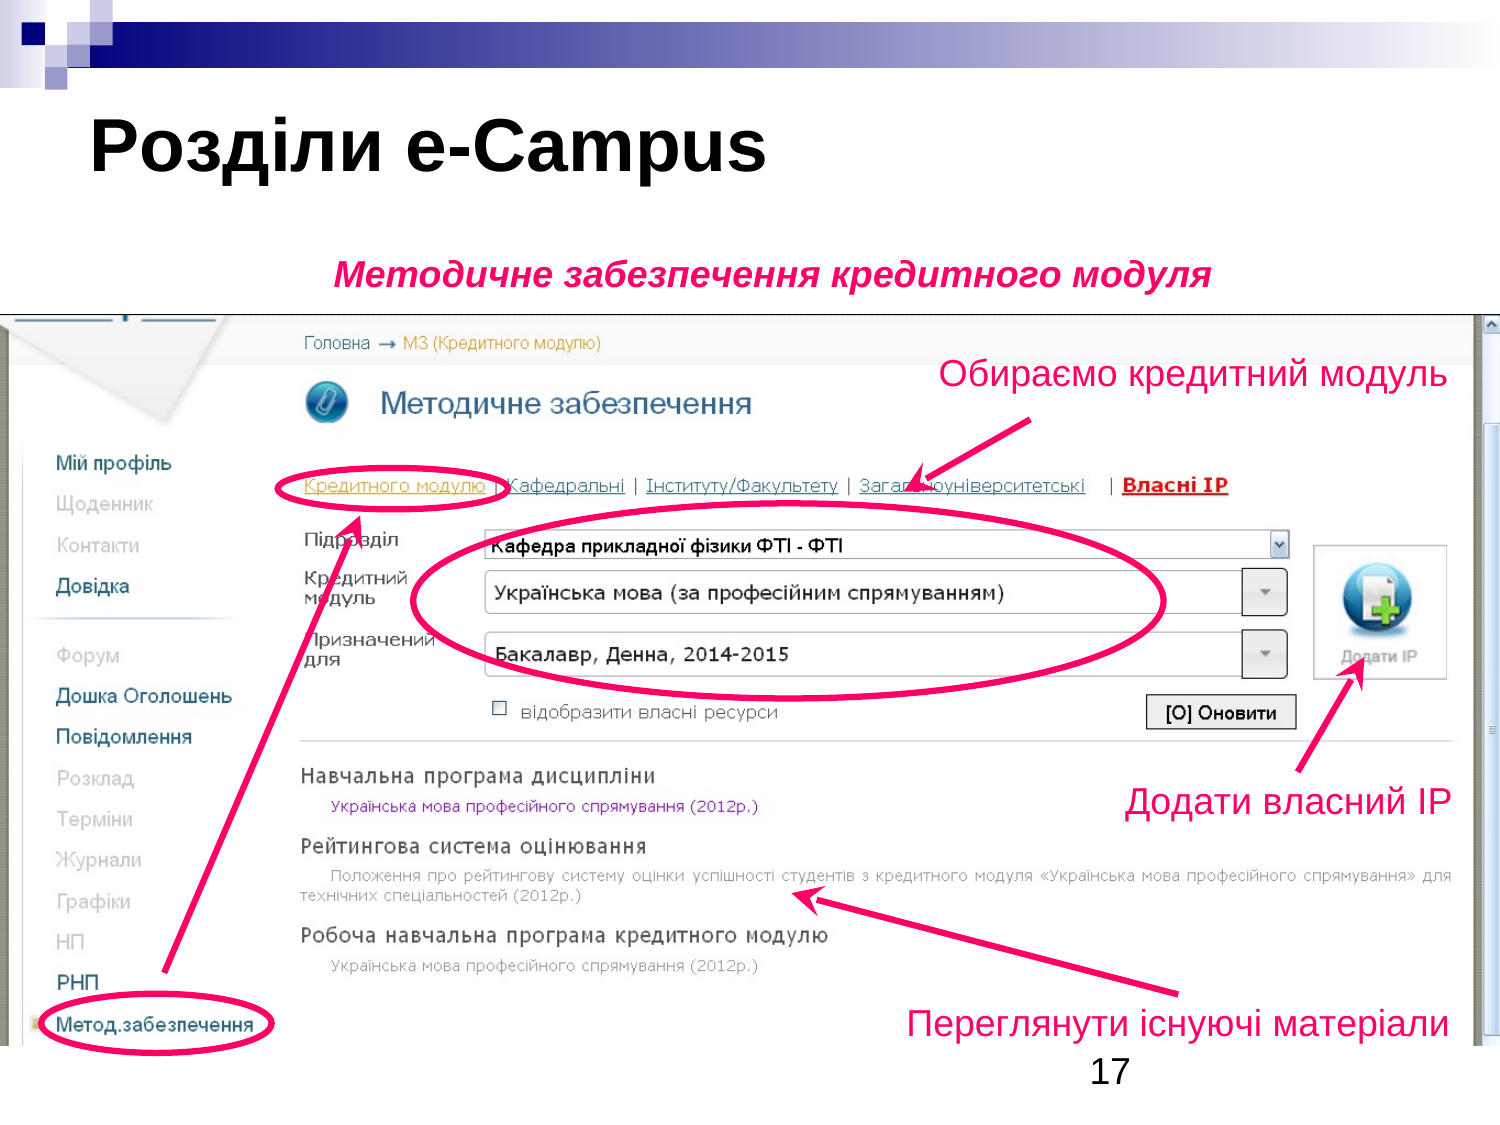

# Розділи e-Campus
Методичне забезпечення кредитного модуля
Обираємо кредитний модуль
Додати власний ІР
Переглянути існуючі матеріали
17